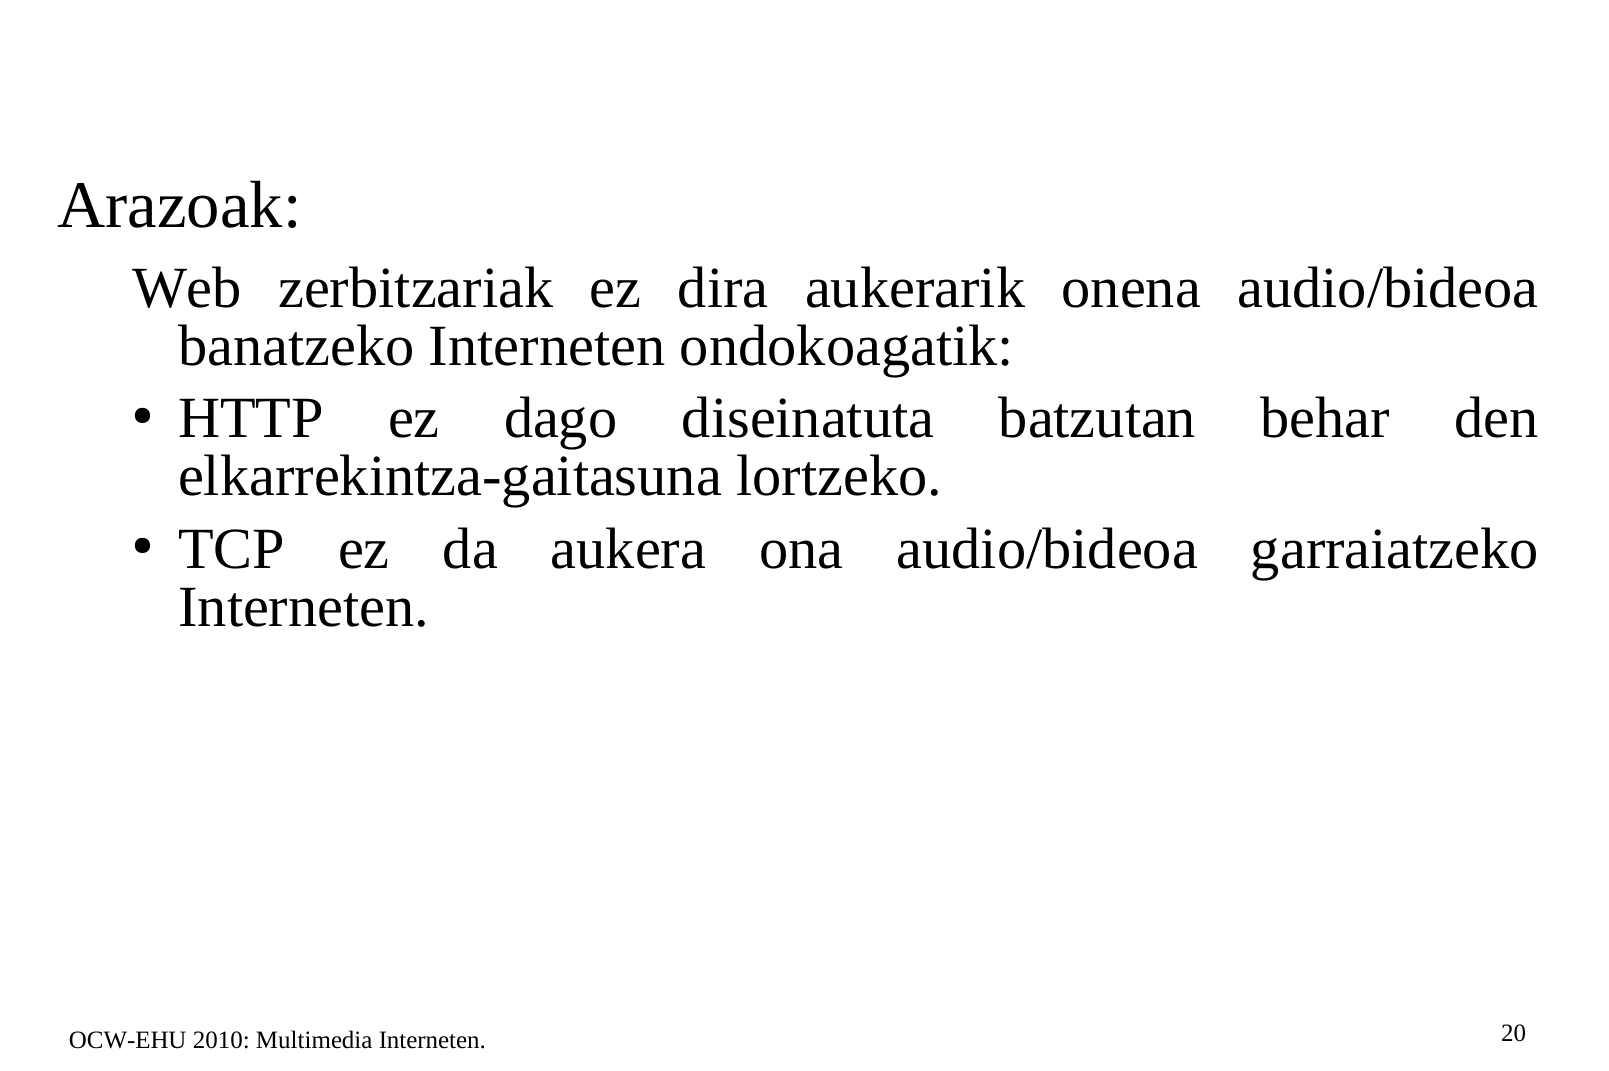

# Arazoak:
Web zerbitzariak ez dira aukerarik onena audio/bideoa banatzeko Interneten ondokoagatik:
HTTP ez dago diseinatuta batzutan behar den elkarrekintza-gaitasuna lortzeko.
TCP ez da aukera ona audio/bideoa garraiatzeko Interneten.
20